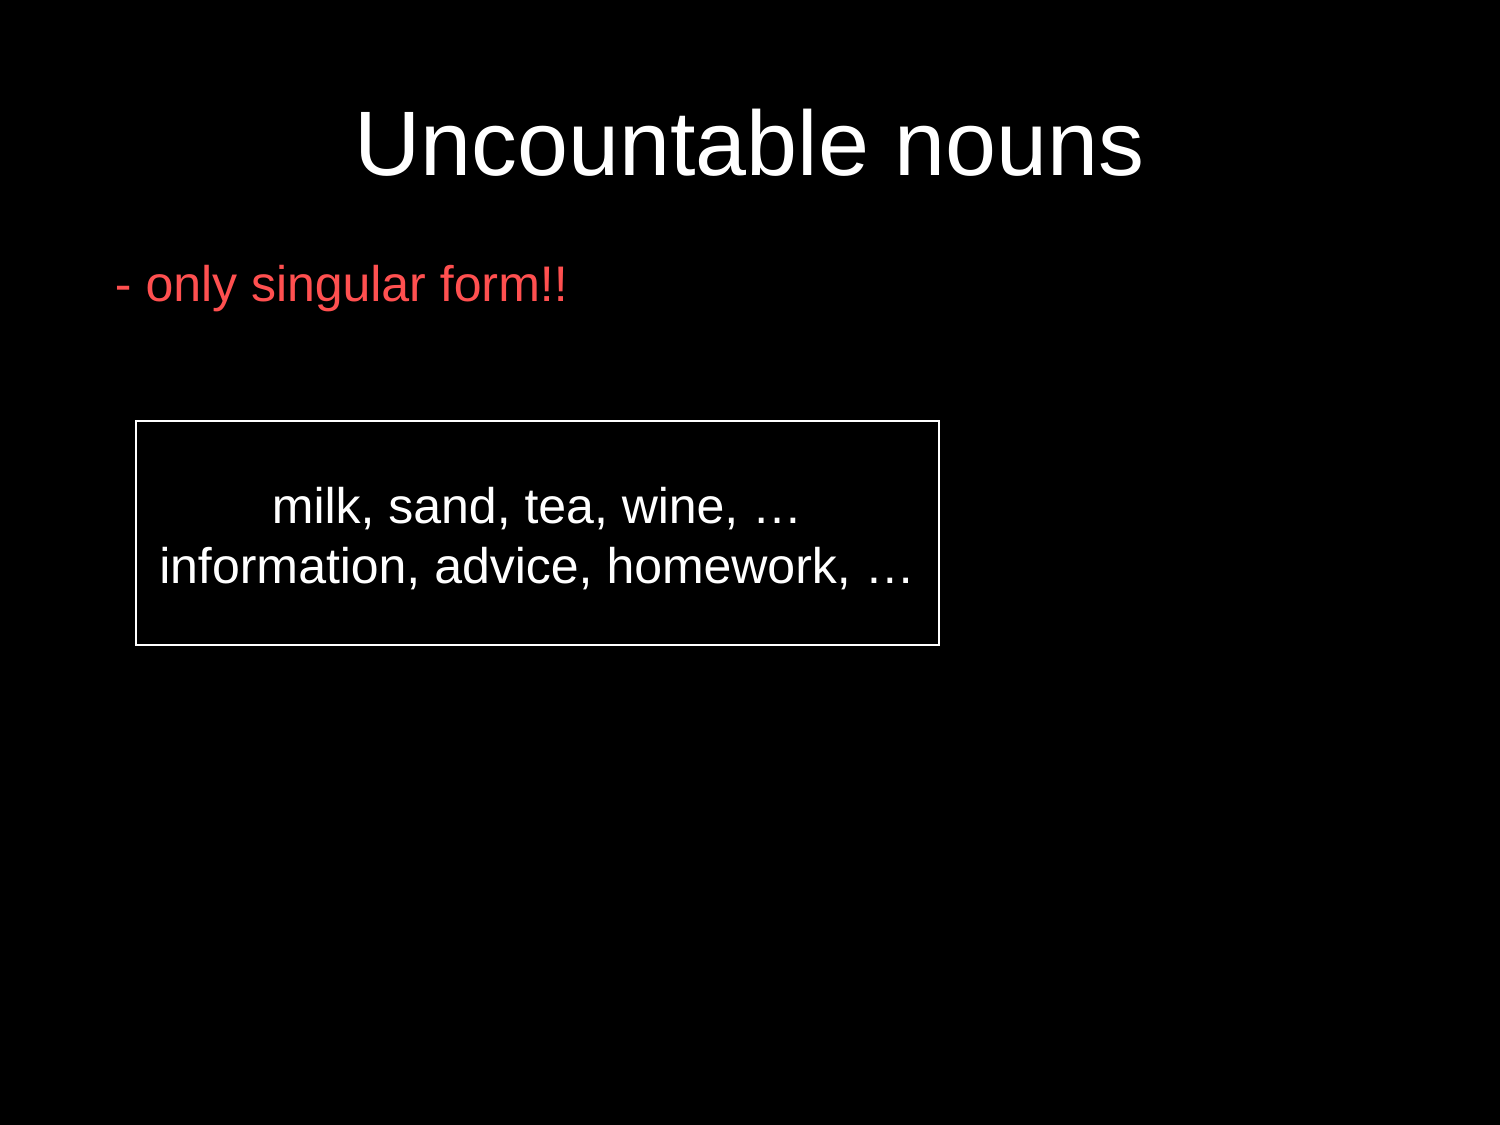

# Uncountable nouns
- only singular form!!
milk, sand, tea, wine, …
information, advice, homework, …